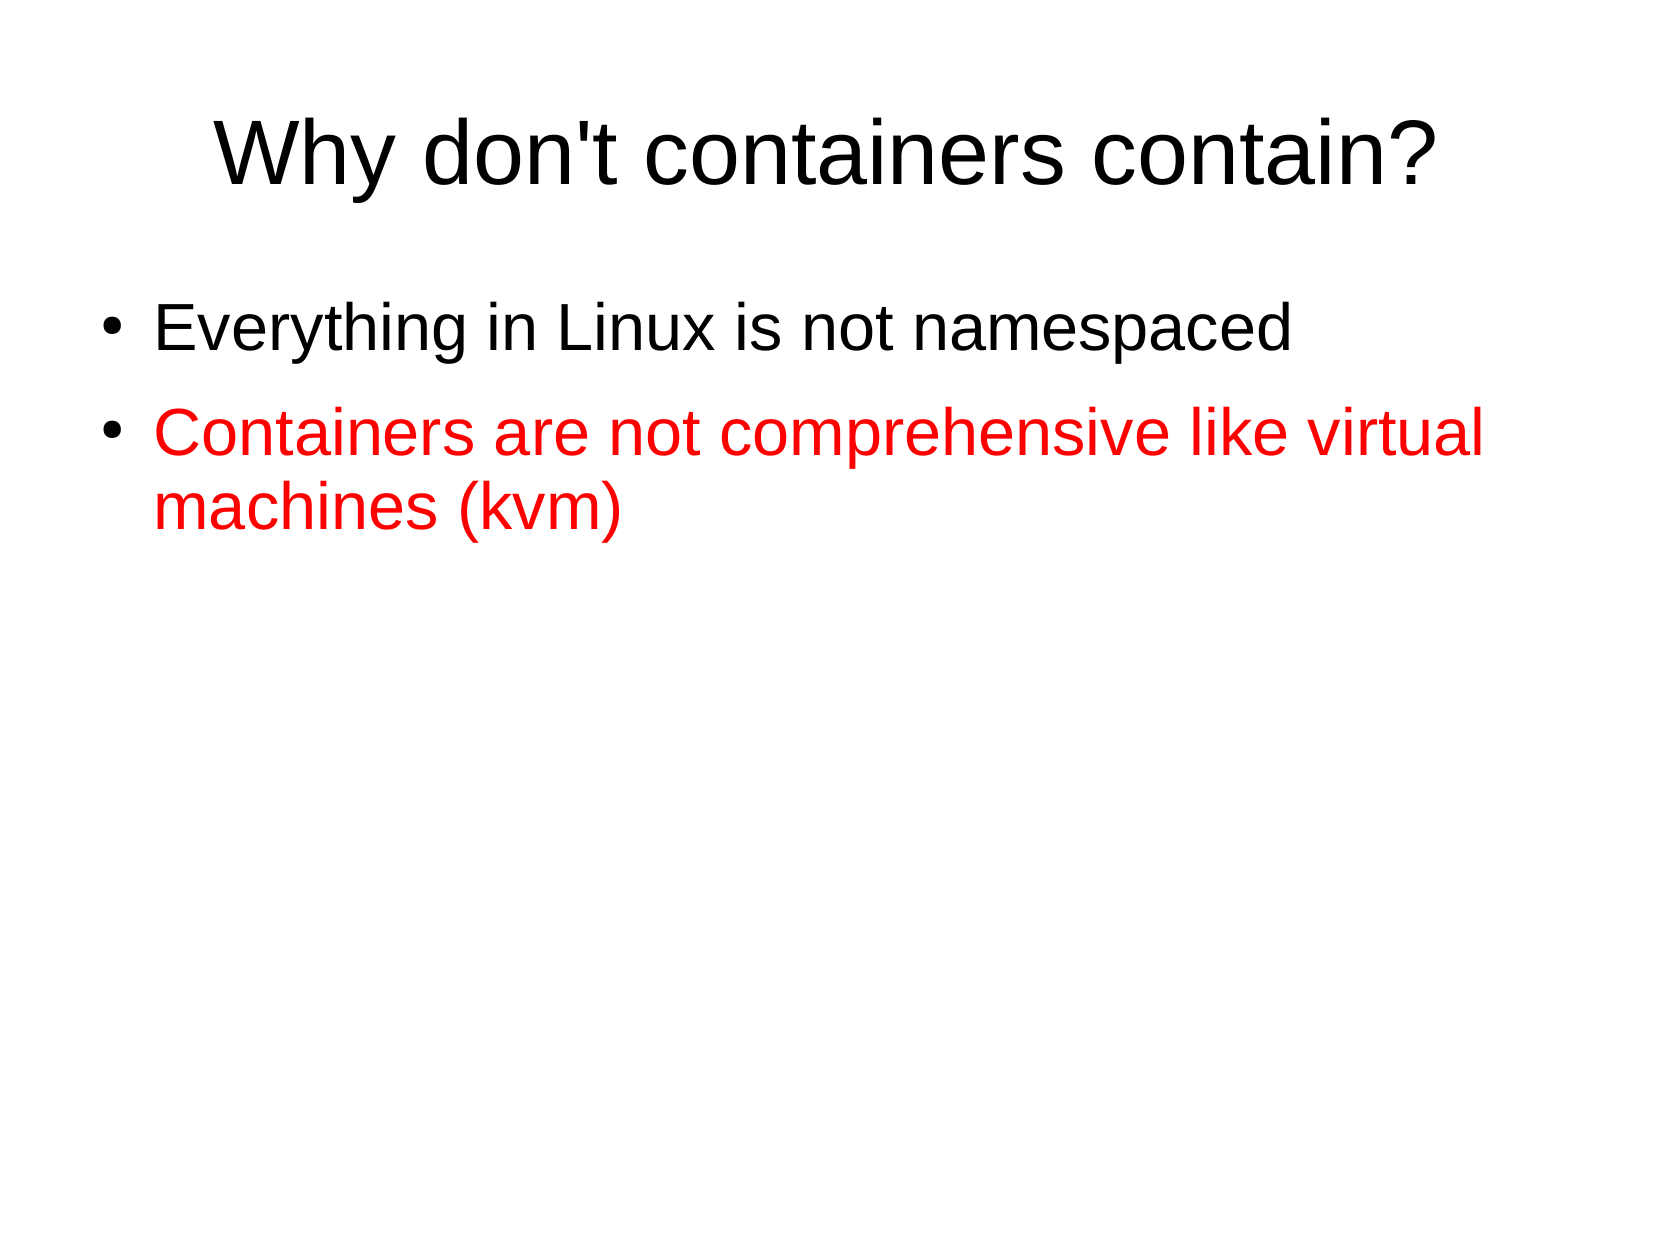

# Why don't containers contain?
Everything in Linux is not namespaced
Containers are not comprehensive like virtual machines (kvm)